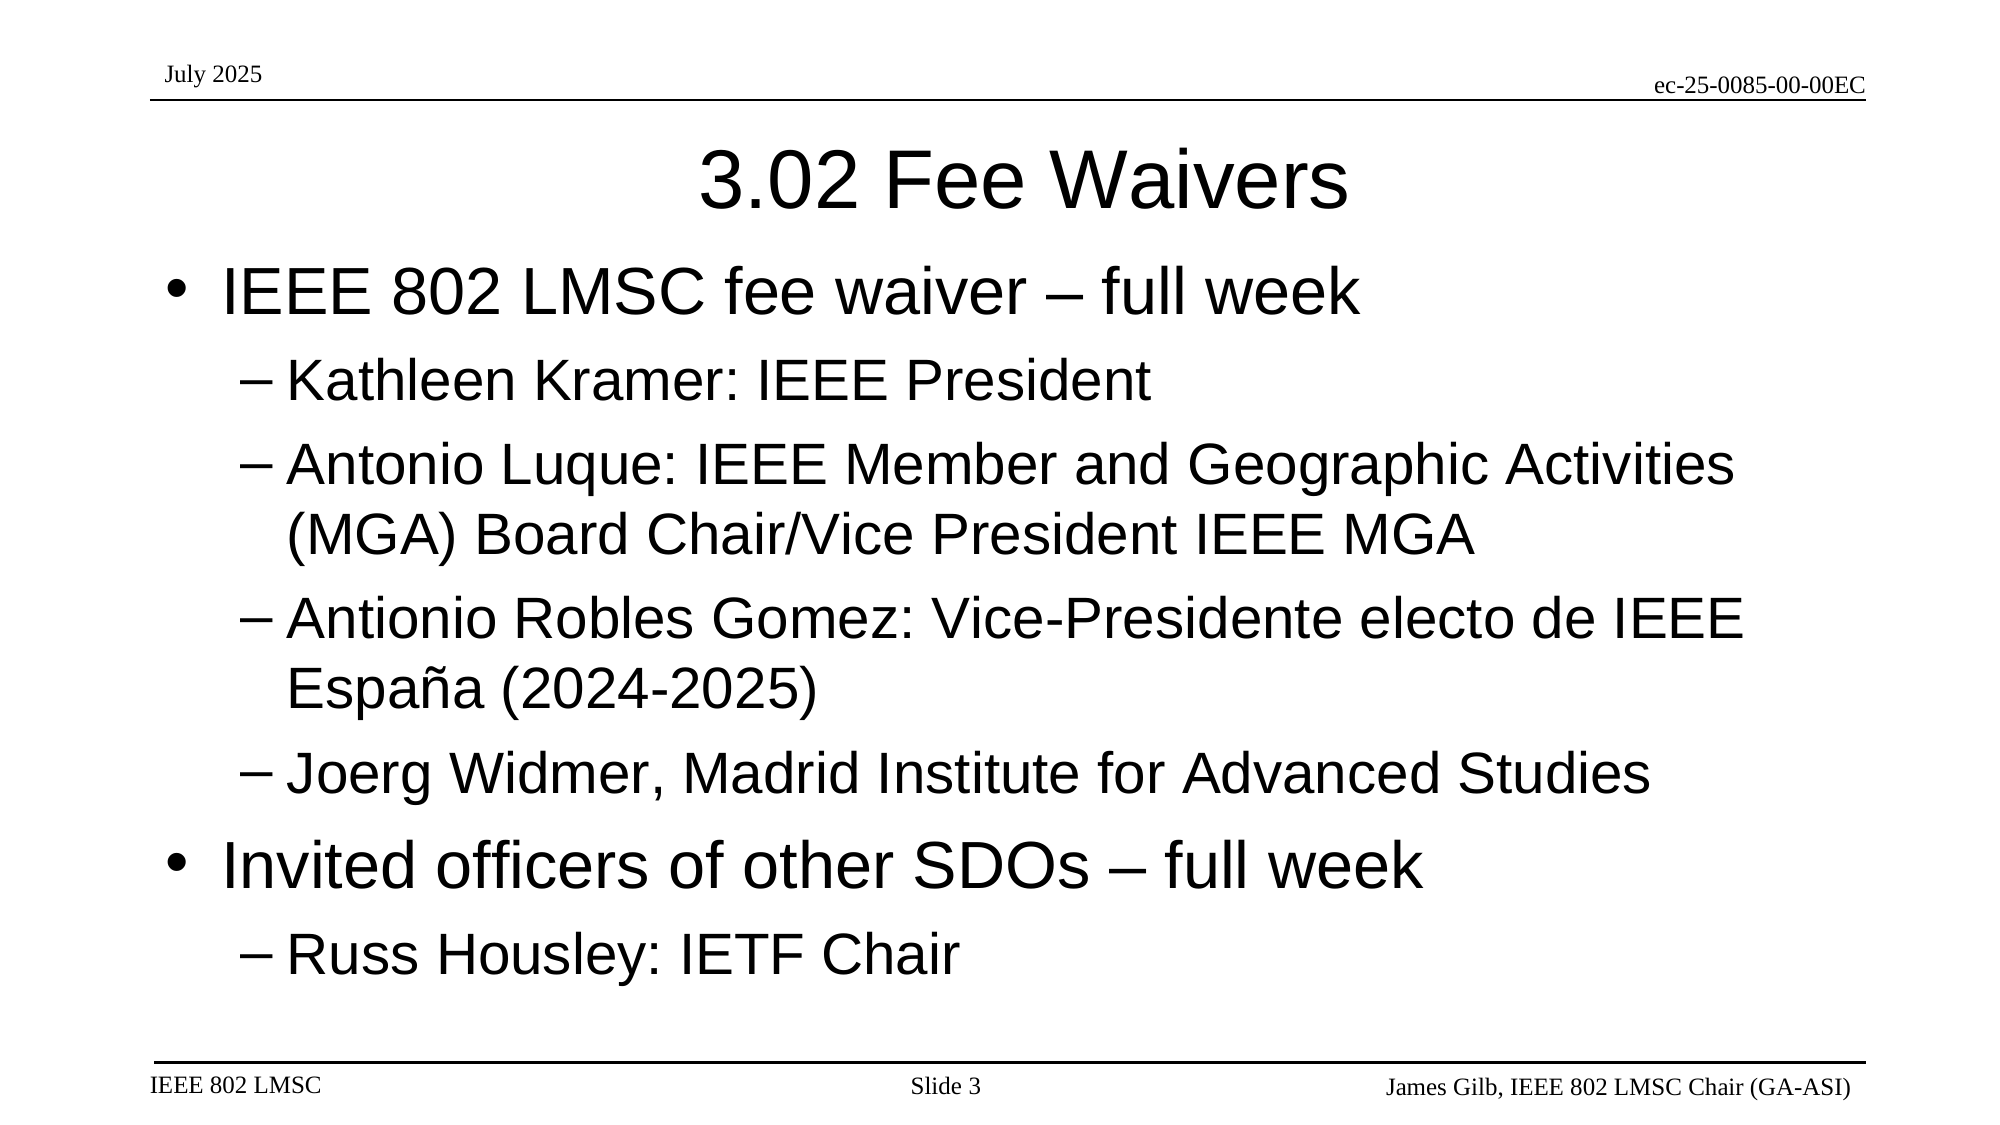

# 3.02 Fee Waivers
IEEE 802 LMSC fee waiver – full week
Kathleen Kramer: IEEE President
Antonio Luque: IEEE Member and Geographic Activities (MGA) Board Chair/Vice President IEEE MGA
Antionio Robles Gomez: Vice-Presidente electo de IEEE España (2024-2025)
Joerg Widmer, Madrid Institute for Advanced Studies
Invited officers of other SDOs – full week
Russ Housley: IETF Chair
3